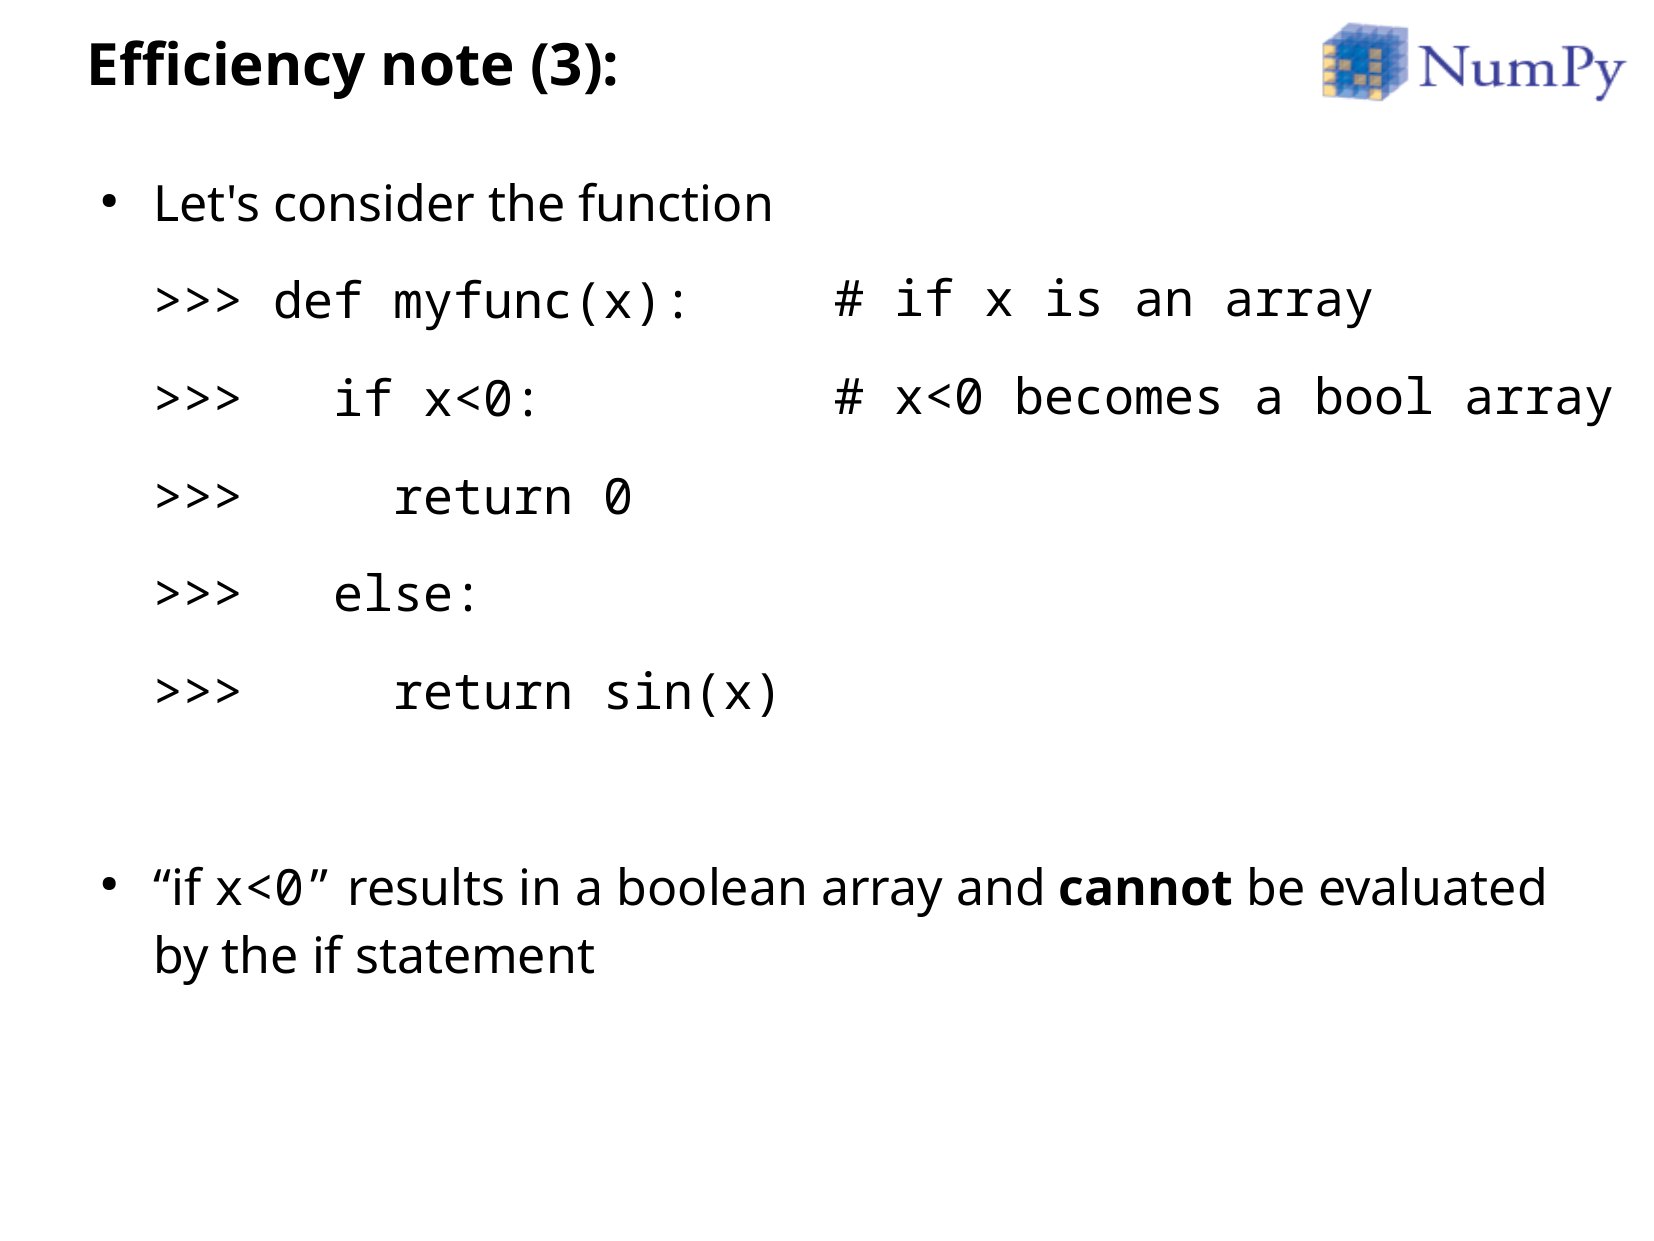

# Efficiency note (3):
Let's consider the function
>>> def myfunc(x):
>>> if x<0:
>>> return 0
>>> else:
>>> return sin(x)
“if x<0” results in a boolean array and cannot be evaluated by the if statement
# if x is an array
# x<0 becomes a bool array